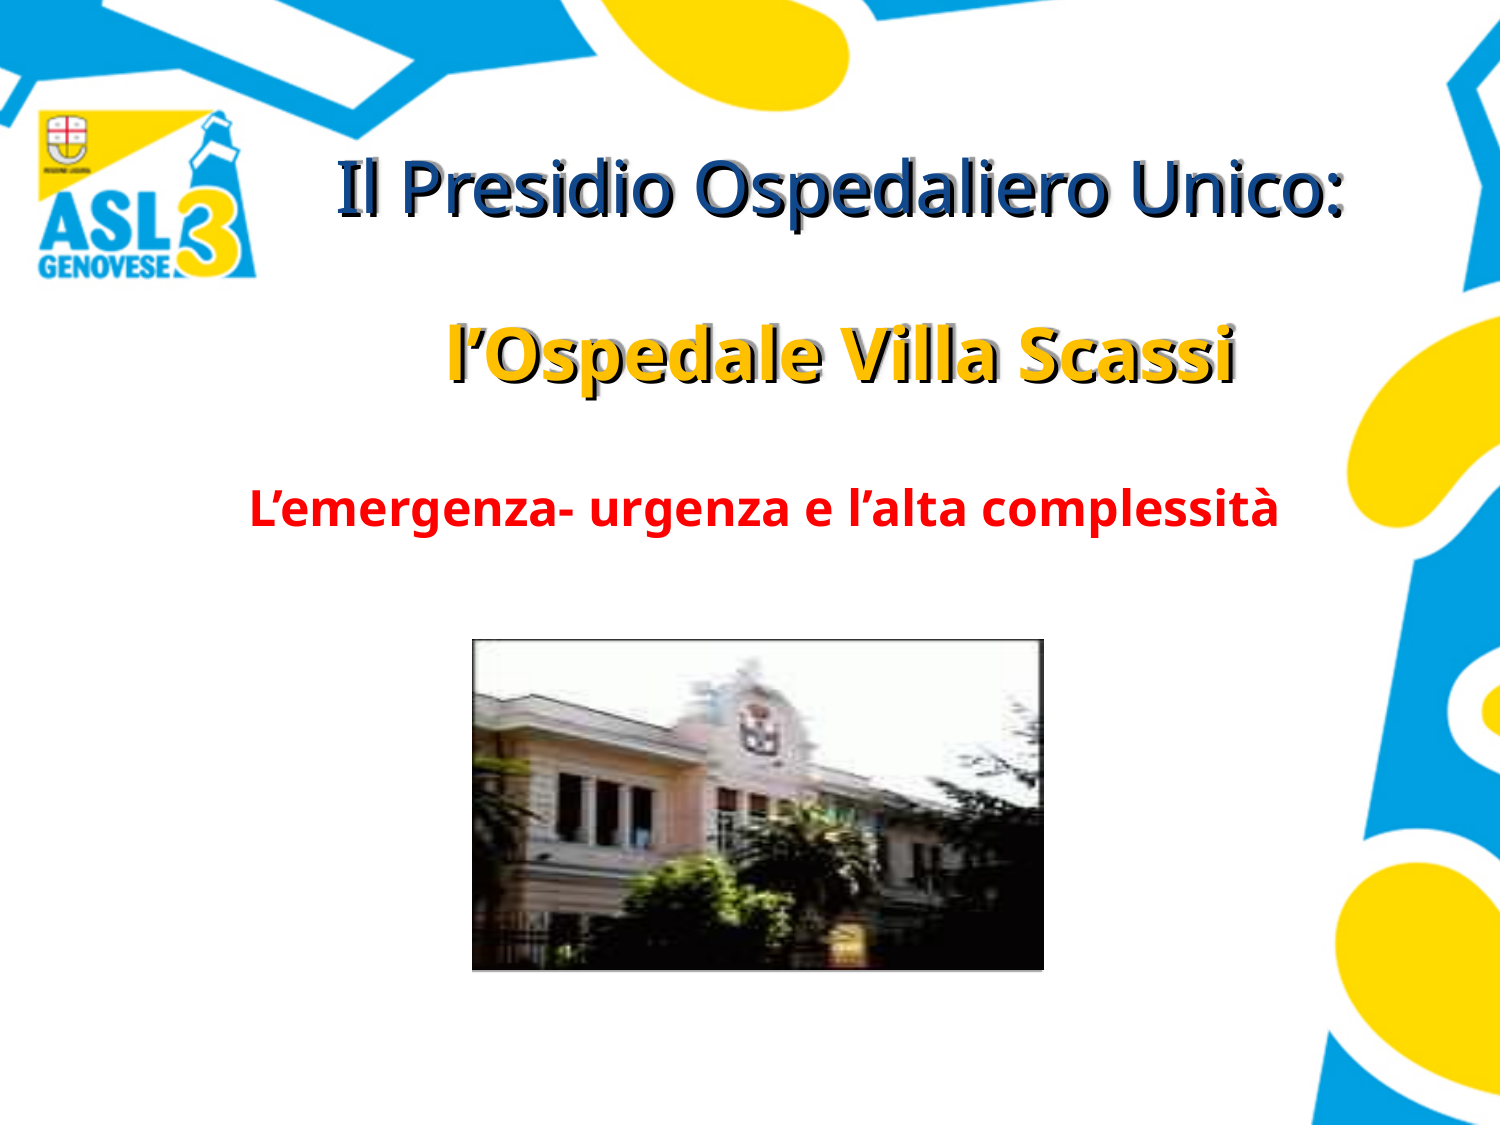

Il Presidio Ospedaliero Unico:
l’Ospedale Villa Scassi
L’emergenza- urgenza e l’alta complessità